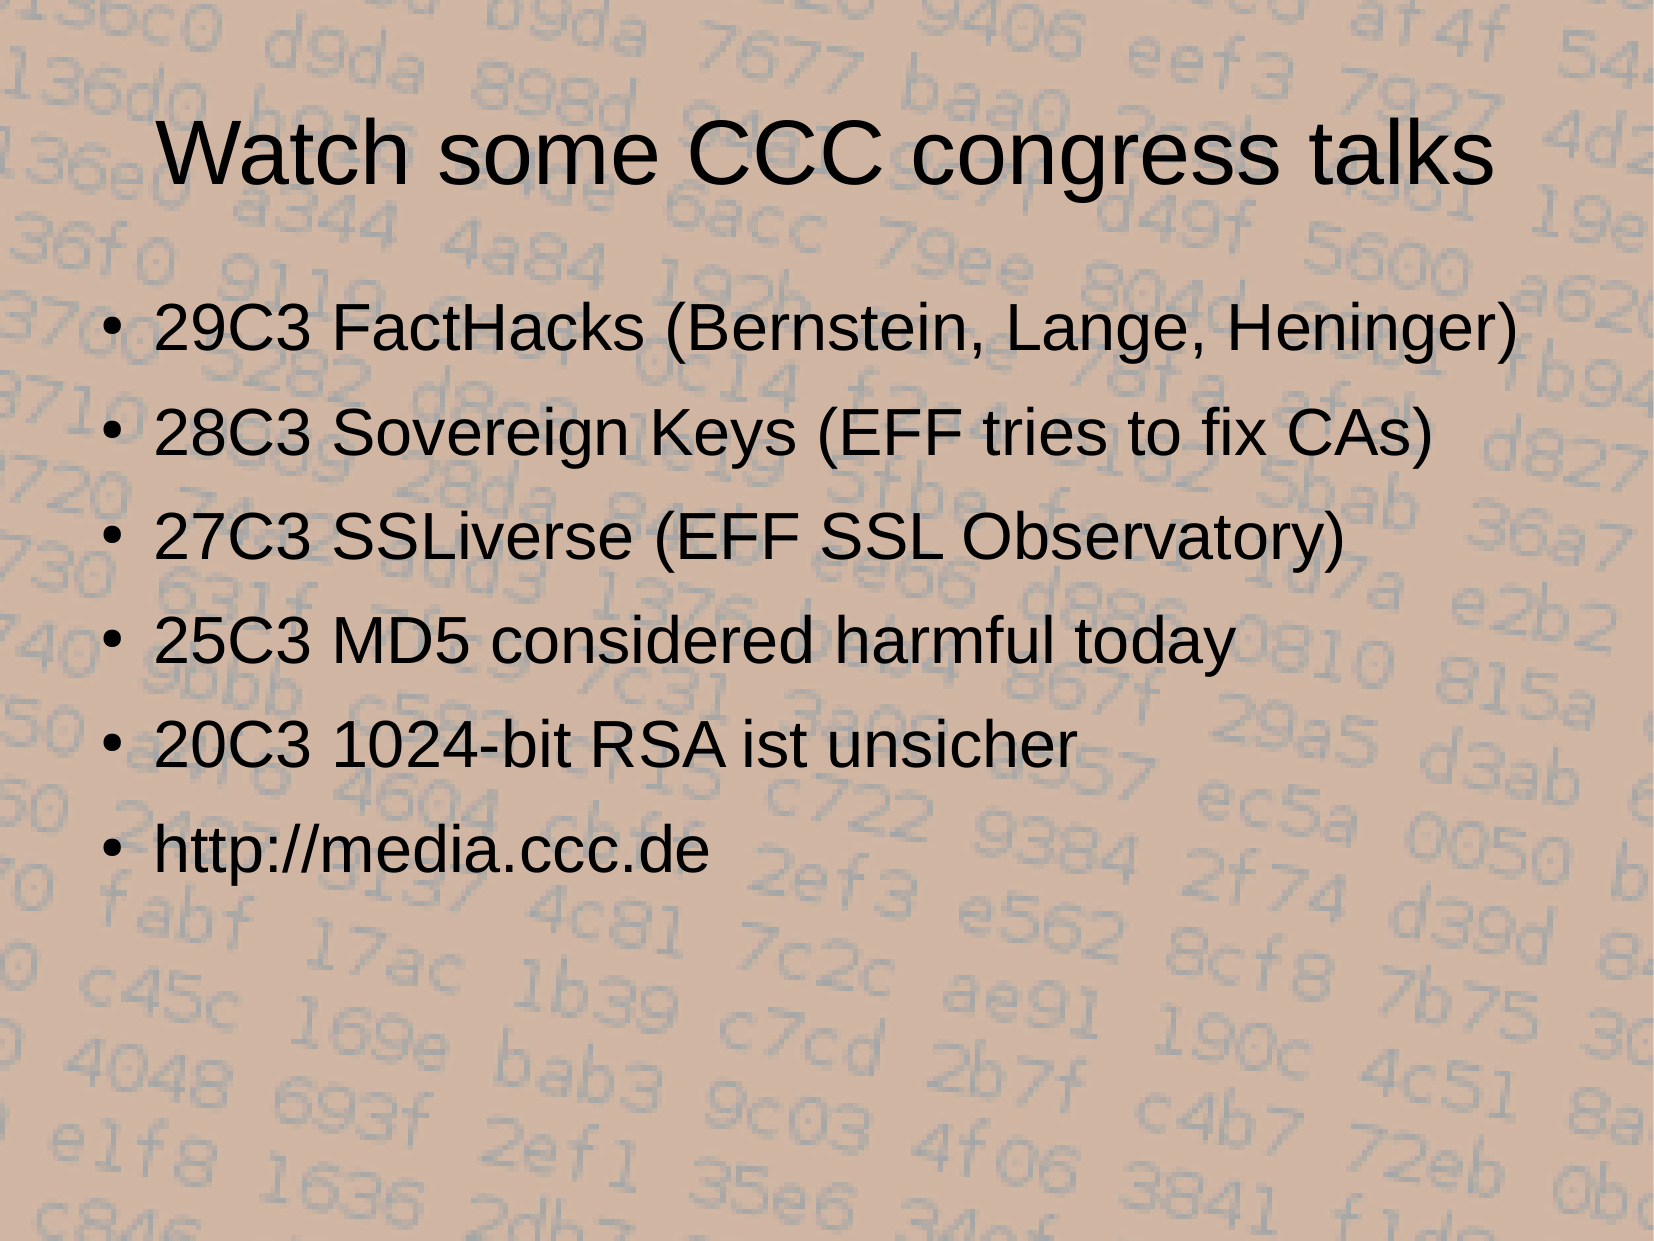

# Watch some CCC congress talks
29C3 FactHacks (Bernstein, Lange, Heninger)
28C3 Sovereign Keys (EFF tries to fix CAs)
27C3 SSLiverse (EFF SSL Observatory)
25C3 MD5 considered harmful today
20C3 1024-bit RSA ist unsicher
http://media.ccc.de